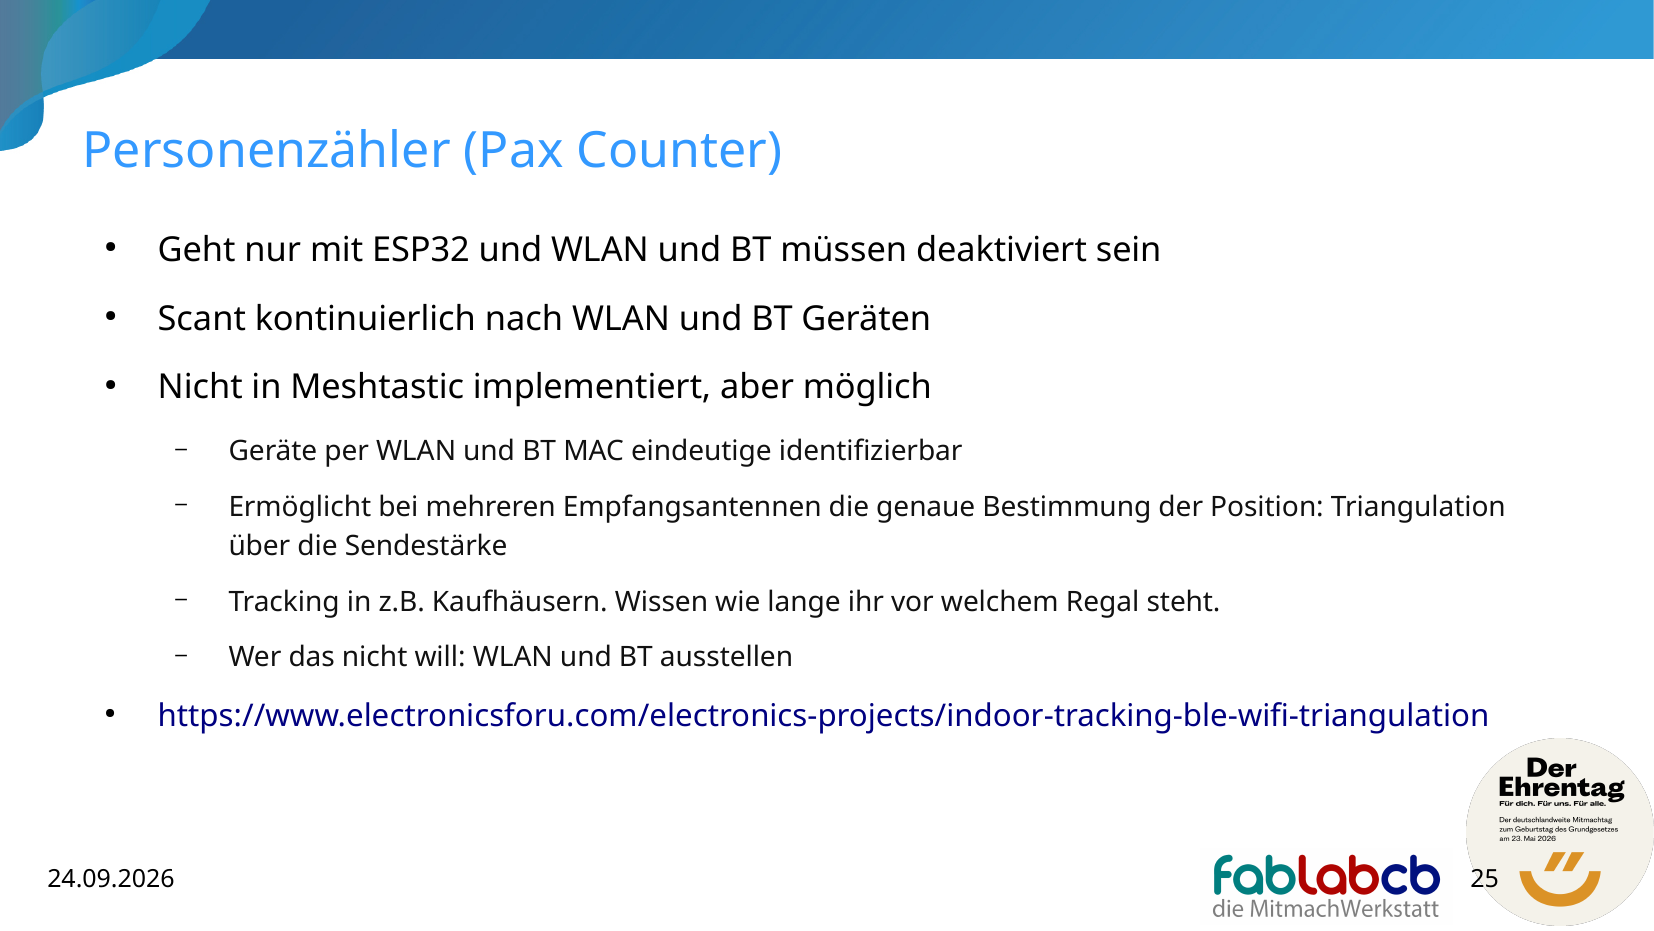

# Personenzähler (Pax Counter)
Geht nur mit ESP32 und WLAN und BT müssen deaktiviert sein
Scant kontinuierlich nach WLAN und BT Geräten
Nicht in Meshtastic implementiert, aber möglich
Geräte per WLAN und BT MAC eindeutige identifizierbar
Ermöglicht bei mehreren Empfangsantennen die genaue Bestimmung der Position: Triangulation über die Sendestärke
Tracking in z.B. Kaufhäusern. Wissen wie lange ihr vor welchem Regal steht.
Wer das nicht will: WLAN und BT ausstellen
https://www.electronicsforu.com/electronics-projects/indoor-tracking-ble-wifi-triangulation
25